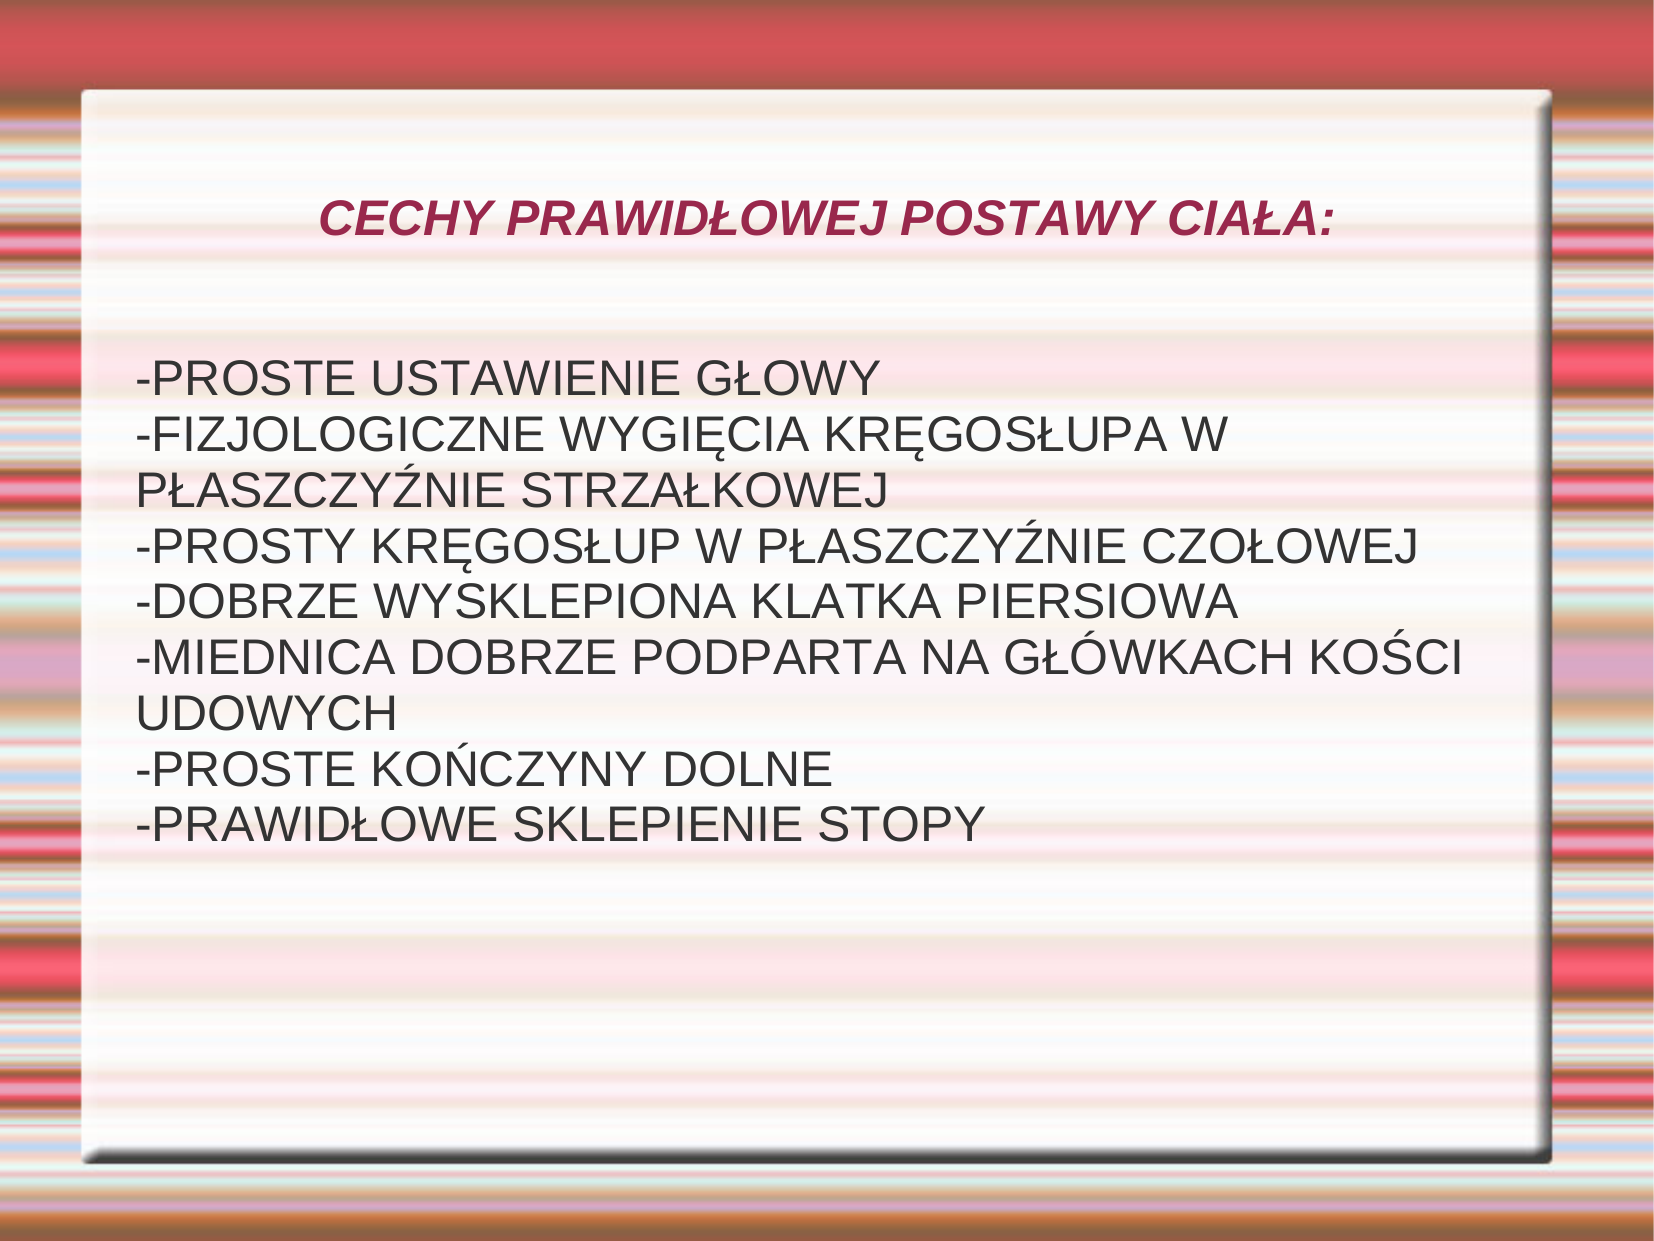

# CECHY PRAWIDŁOWEJ POSTAWY CIAŁA:
-PROSTE USTAWIENIE GŁOWY
-FIZJOLOGICZNE WYGIĘCIA KRĘGOSŁUPA W PŁASZCZYŹNIE STRZAŁKOWEJ
-PROSTY KRĘGOSŁUP W PŁASZCZYŹNIE CZOŁOWEJ
-DOBRZE WYSKLEPIONA KLATKA PIERSIOWA
-MIEDNICA DOBRZE PODPARTA NA GŁÓWKACH KOŚCI UDOWYCH
-PROSTE KOŃCZYNY DOLNE
-PRAWIDŁOWE SKLEPIENIE STOPY